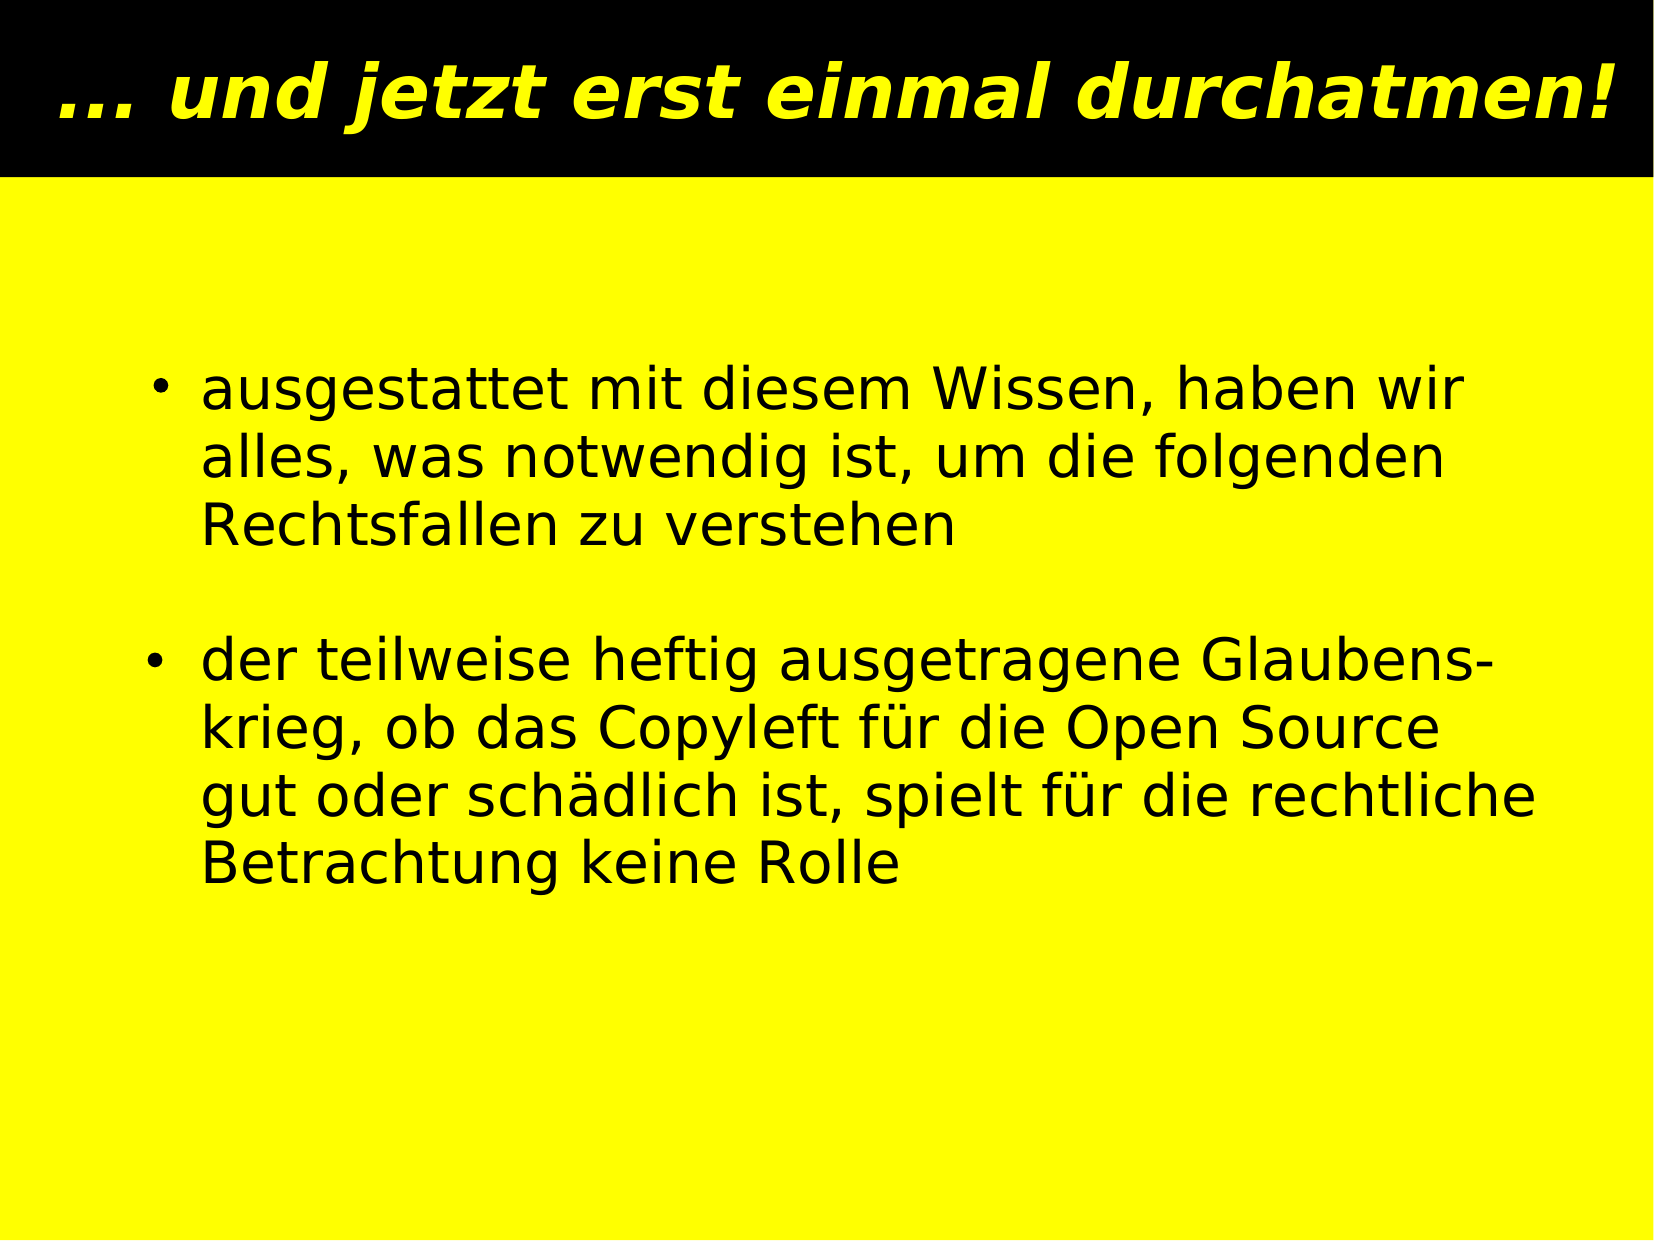

... und jetzt erst einmal durchatmen!
	ausgestattet mit diesem Wissen, haben wir
	alles, was notwendig ist, um die folgenden
	Rechtsfallen zu verstehen
	der teilweise heftig ausgetragene Glaubens-
	krieg, ob das Copyleft für die Open Source
	gut oder schädlich ist, spielt für die rechtliche
	Betrachtung keine Rolle